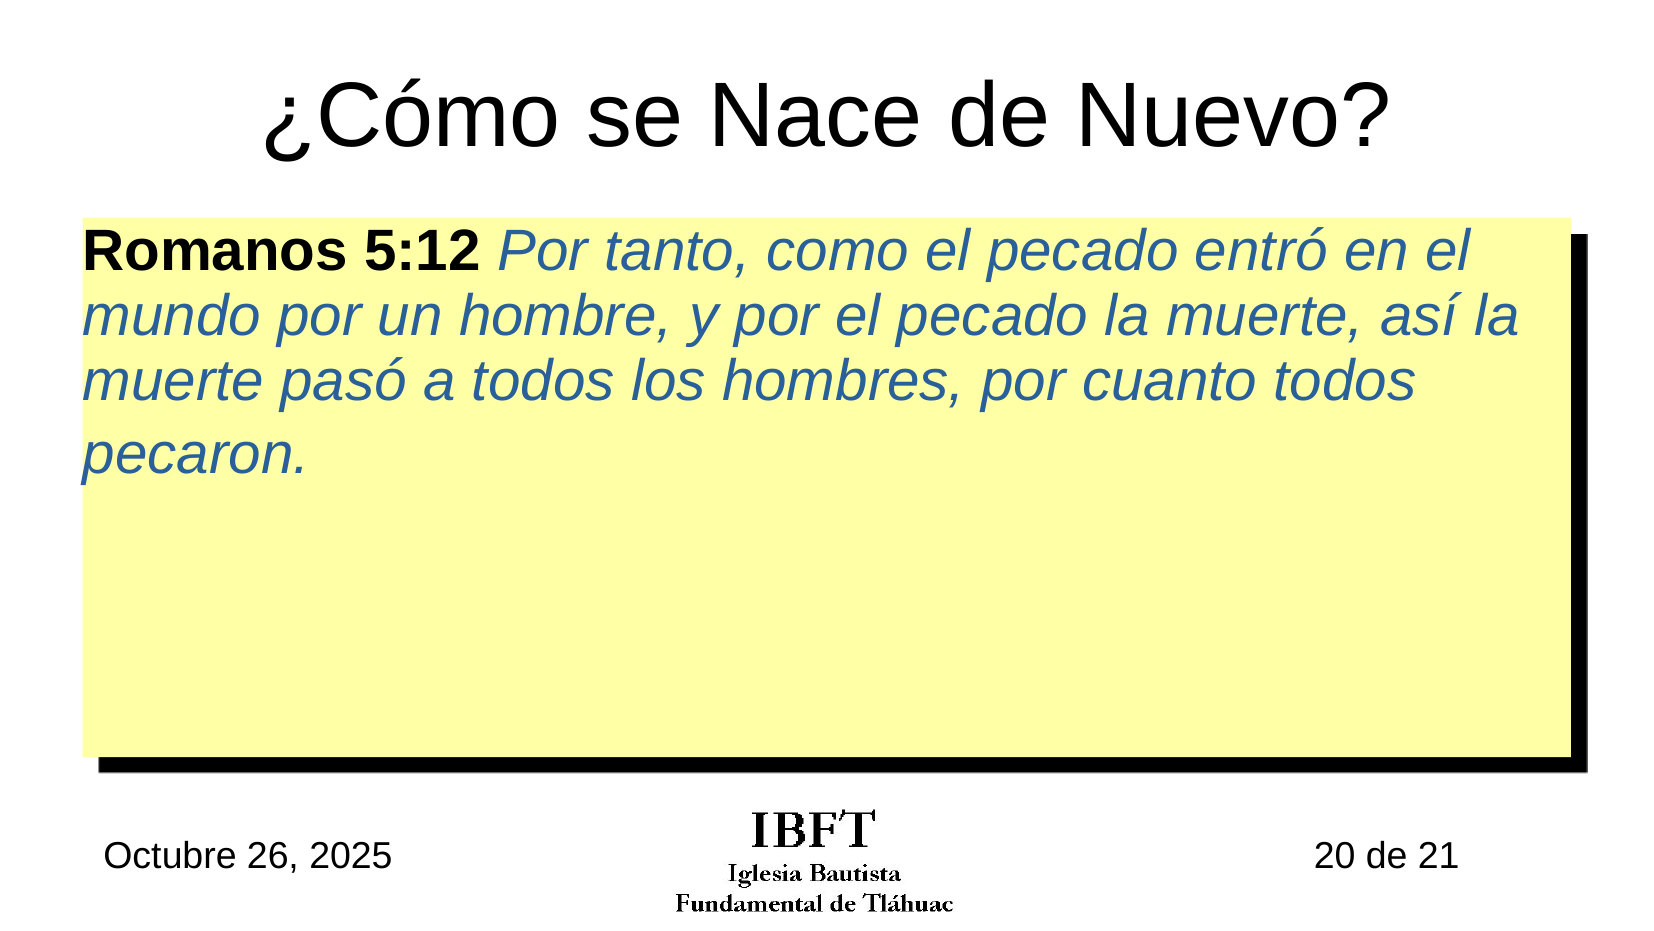

# ¿Cómo se Nace de Nuevo?
Romanos 5:12 Por tanto, como el pecado entró en el mundo por un hombre, y por el pecado la muerte, así la muerte pasó a todos los hombres, por cuanto todos pecaron.
1 Pedro 2:21 Pues para esto fuisteis llamados; porque también Cristo padeció por nosotros, dejándonos ejemplo, para que sigáis sus pisadas;
Octubre 26, 2025
 de 21